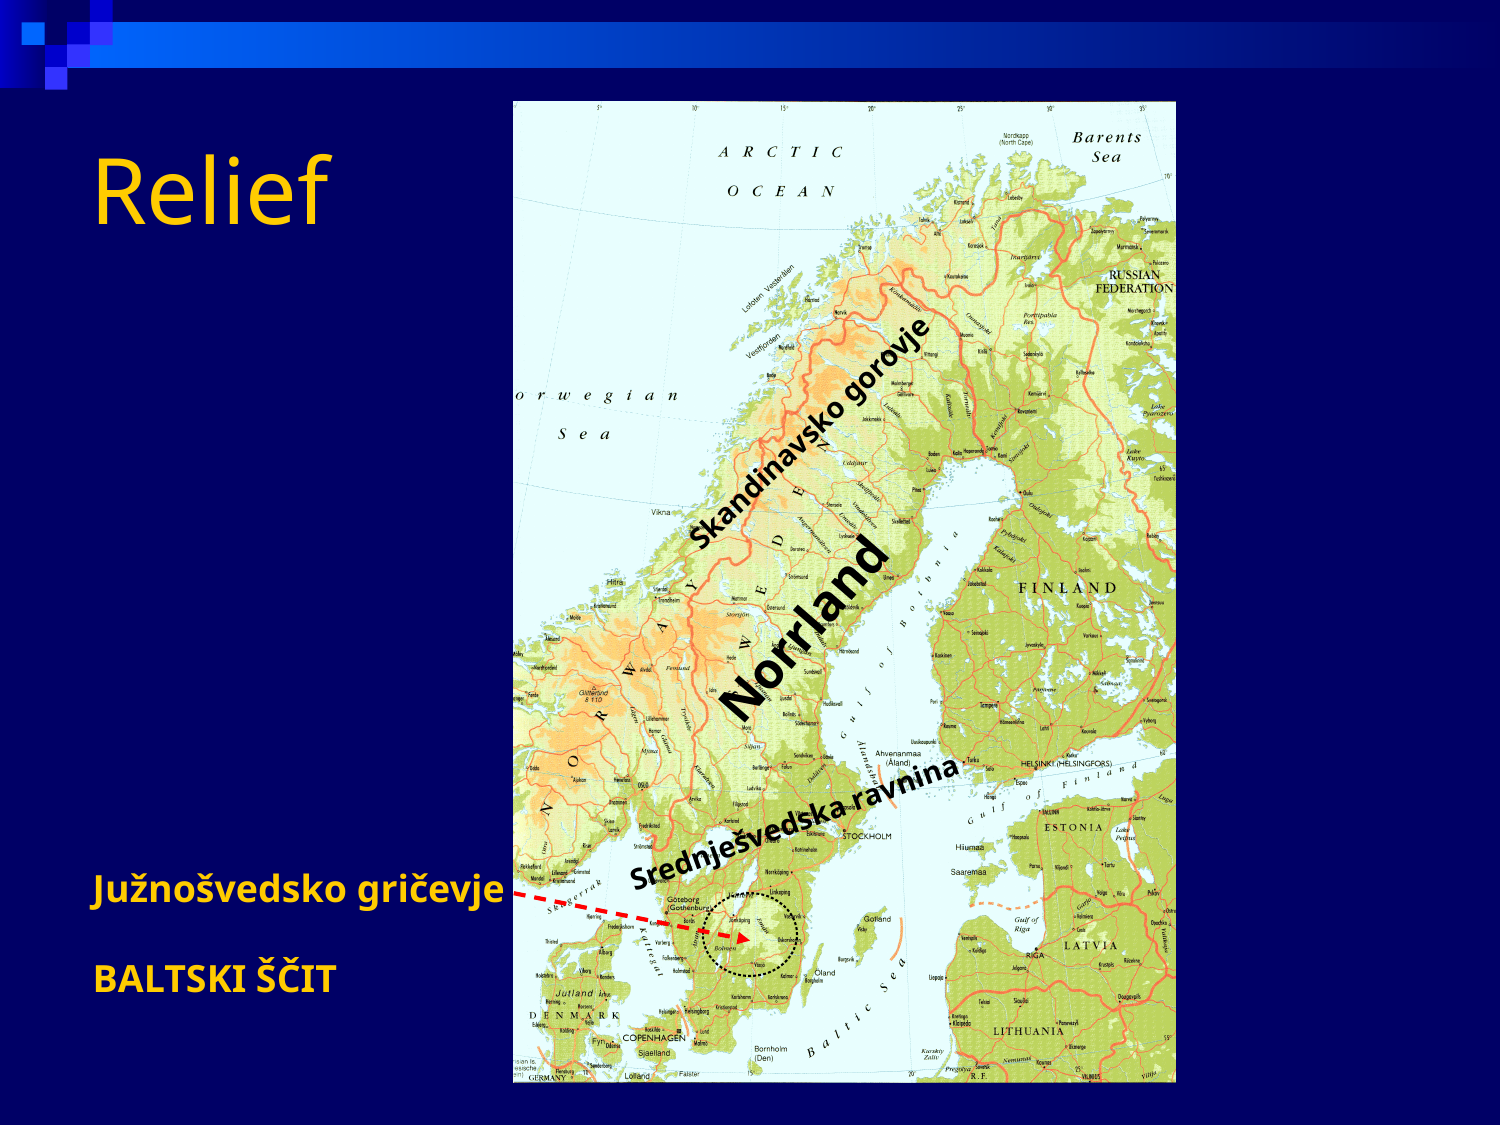

# Relief
Skandinavsko gorovje
Norrland
Srednješvedska ravnina
Južnošvedsko gričevje
BALTSKI ŠČIT